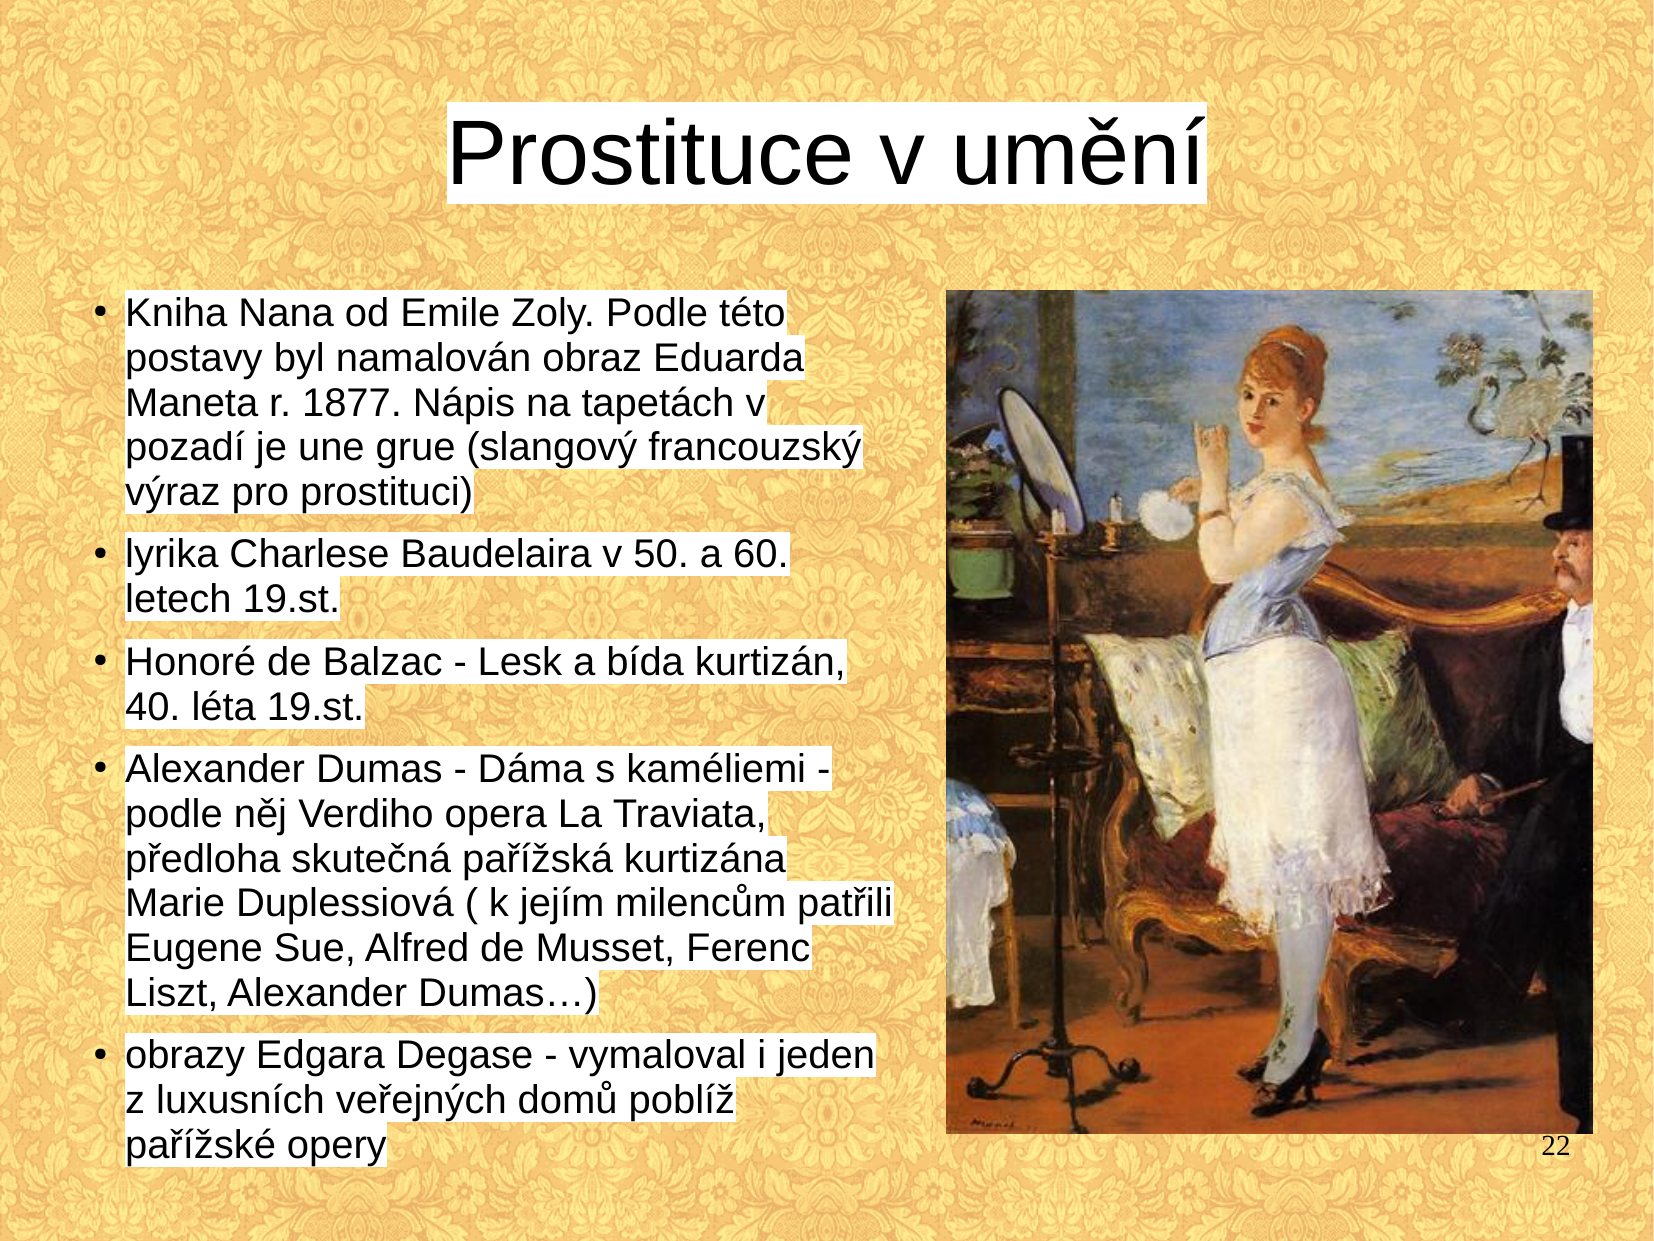

# Prostituce v umění
Kniha Nana od Emile Zoly. Podle této postavy byl namalován obraz Eduarda Maneta r. 1877. Nápis na tapetách v pozadí je une grue (slangový francouzský výraz pro prostituci)
lyrika Charlese Baudelaira v 50. a 60. letech 19.st.
Honoré de Balzac - Lesk a bída kurtizán, 40. léta 19.st.
Alexander Dumas - Dáma s kaméliemi - podle něj Verdiho opera La Traviata, předloha skutečná pařížská kurtizána Marie Duplessiová ( k jejím milencům patřili Eugene Sue, Alfred de Musset, Ferenc Liszt, Alexander Dumas…)
obrazy Edgara Degase - vymaloval i jeden z luxusních veřejných domů poblíž pařížské opery
22